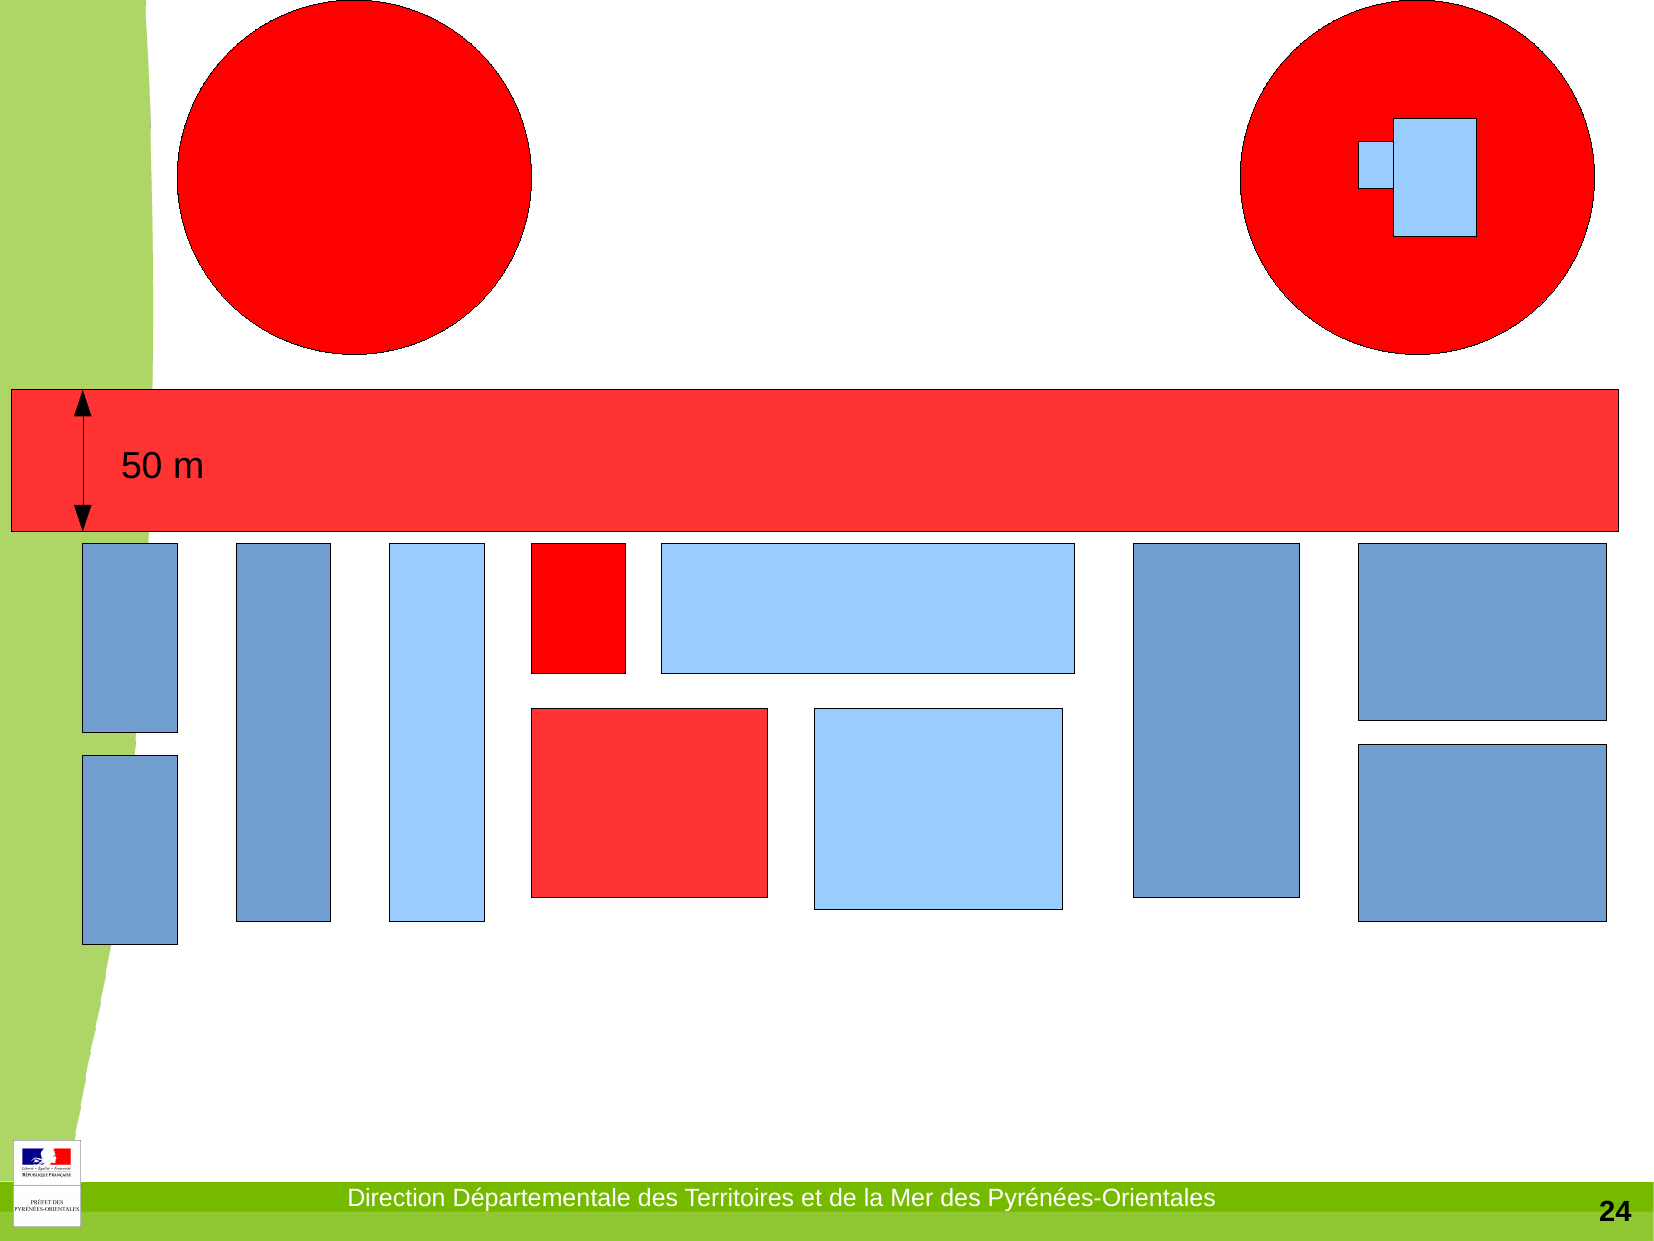

50 m
Direction Départementale des Territoires et de la Mer des Pyrénées-Orientales
24